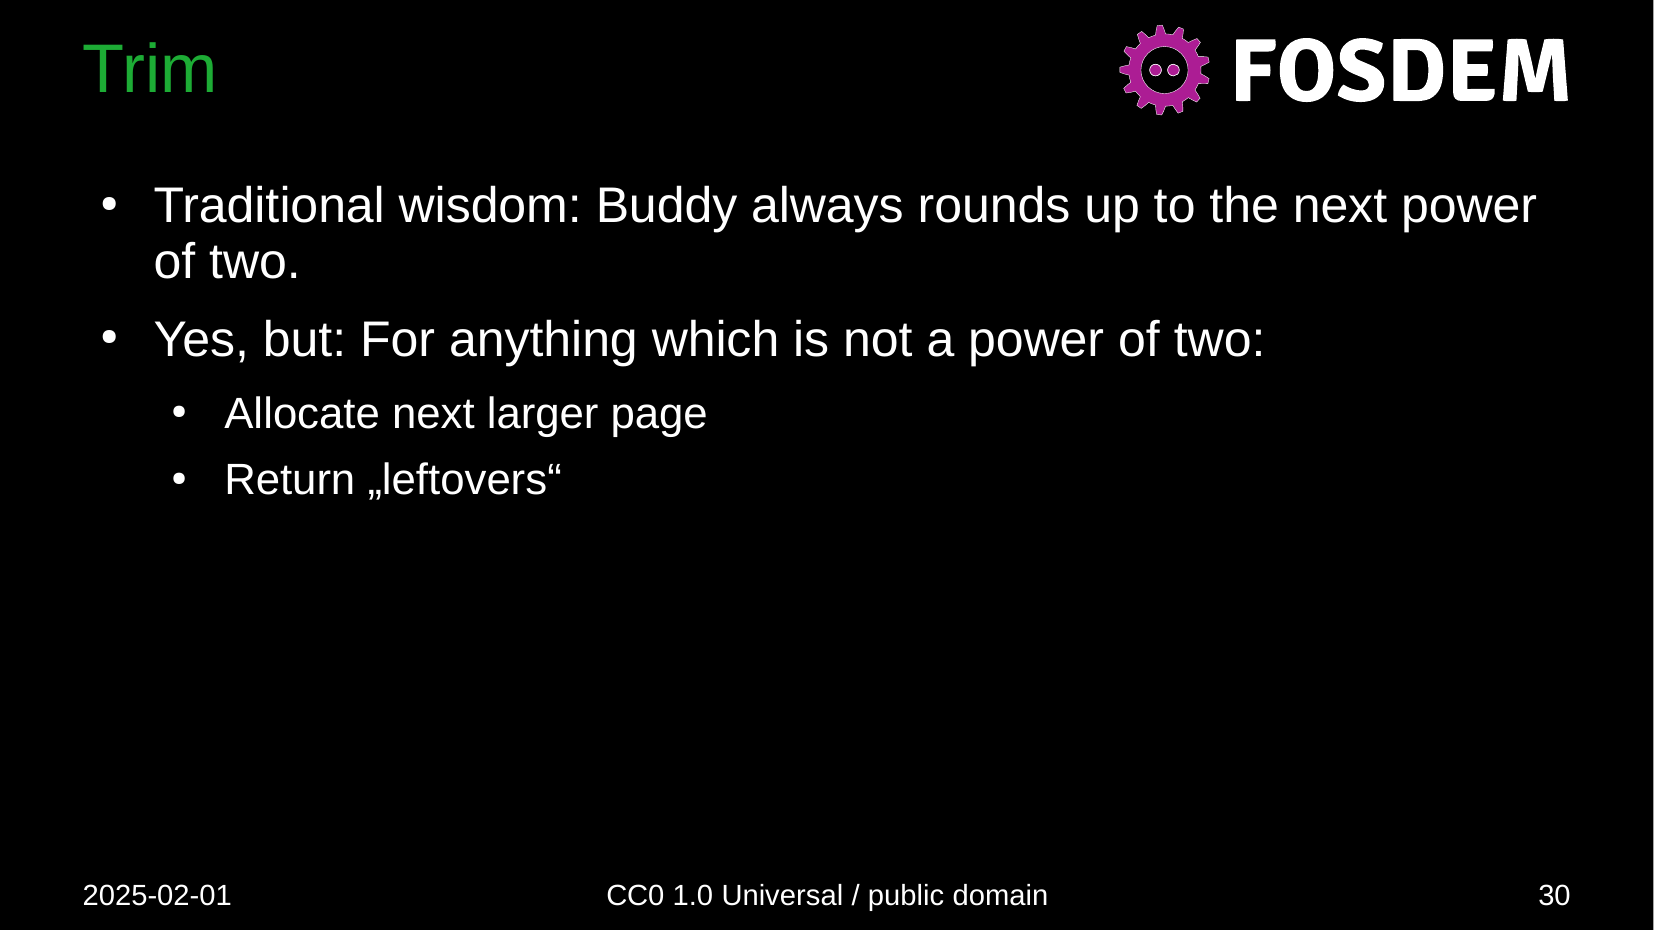

# Trim
Traditional wisdom: Buddy always rounds up to the next power of two.
Yes, but: For anything which is not a power of two:
Allocate next larger page
Return „leftovers“
2025-02-01
CC0 1.0 Universal / public domain
30